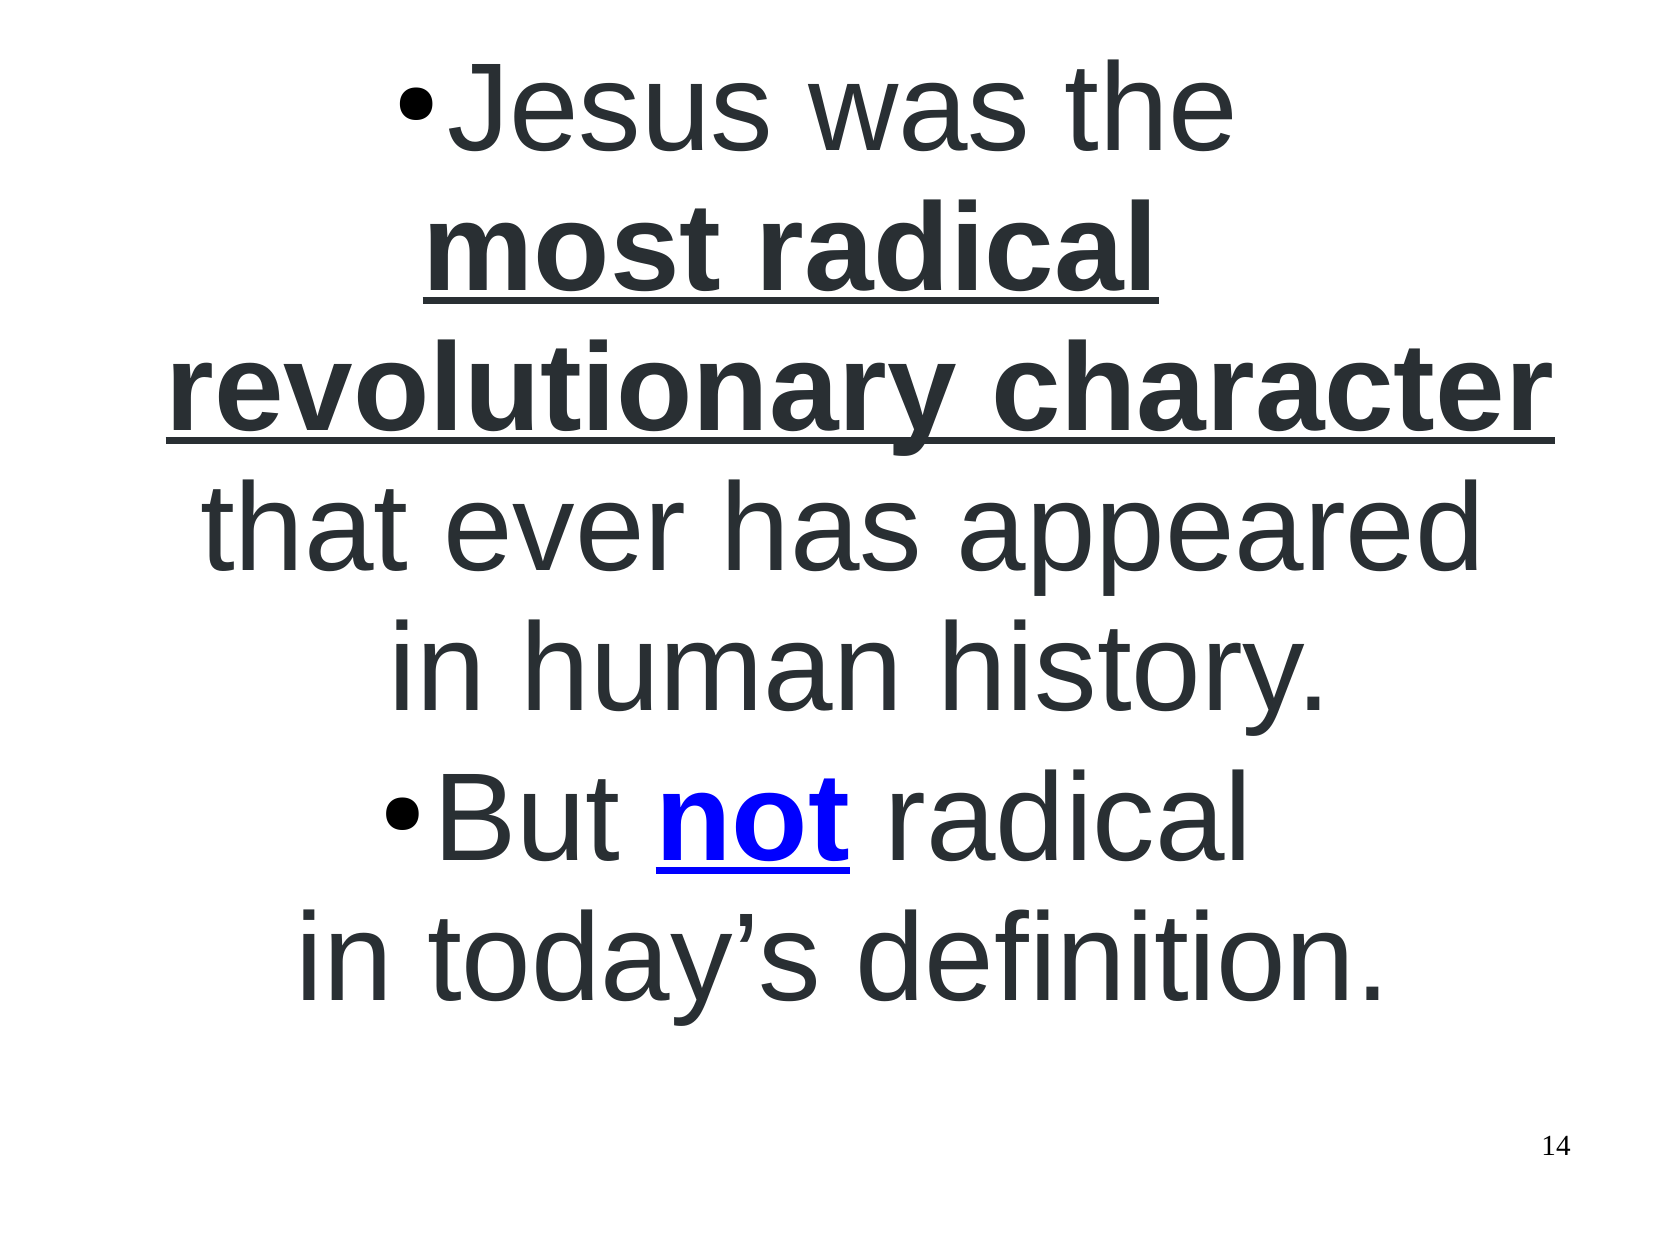

# Jesus was the most radical revolutionary character that ever has appeared in human history.
But not radical
in today’s definition.
14